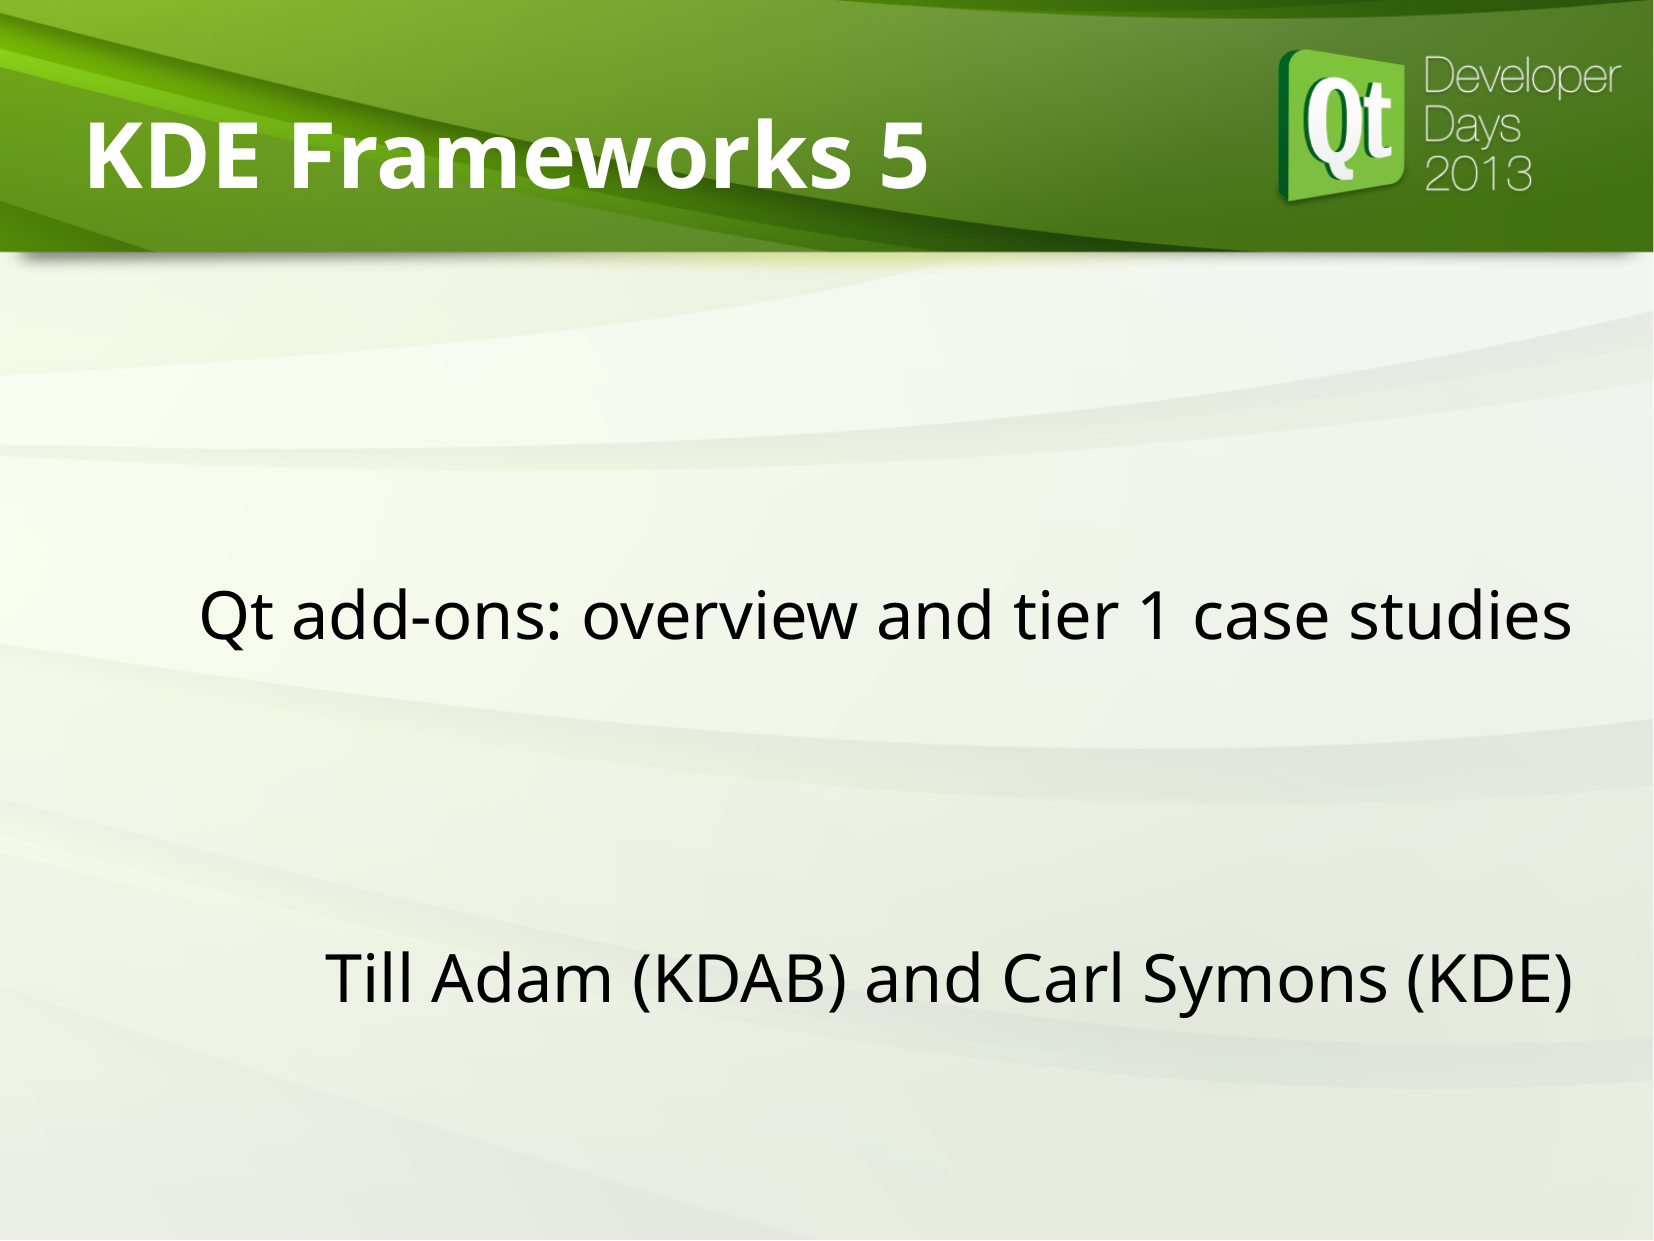

# KDE Frameworks 5
Qt add-ons: overview and tier 1 case studies
Till Adam (KDAB) and Carl Symons (KDE)